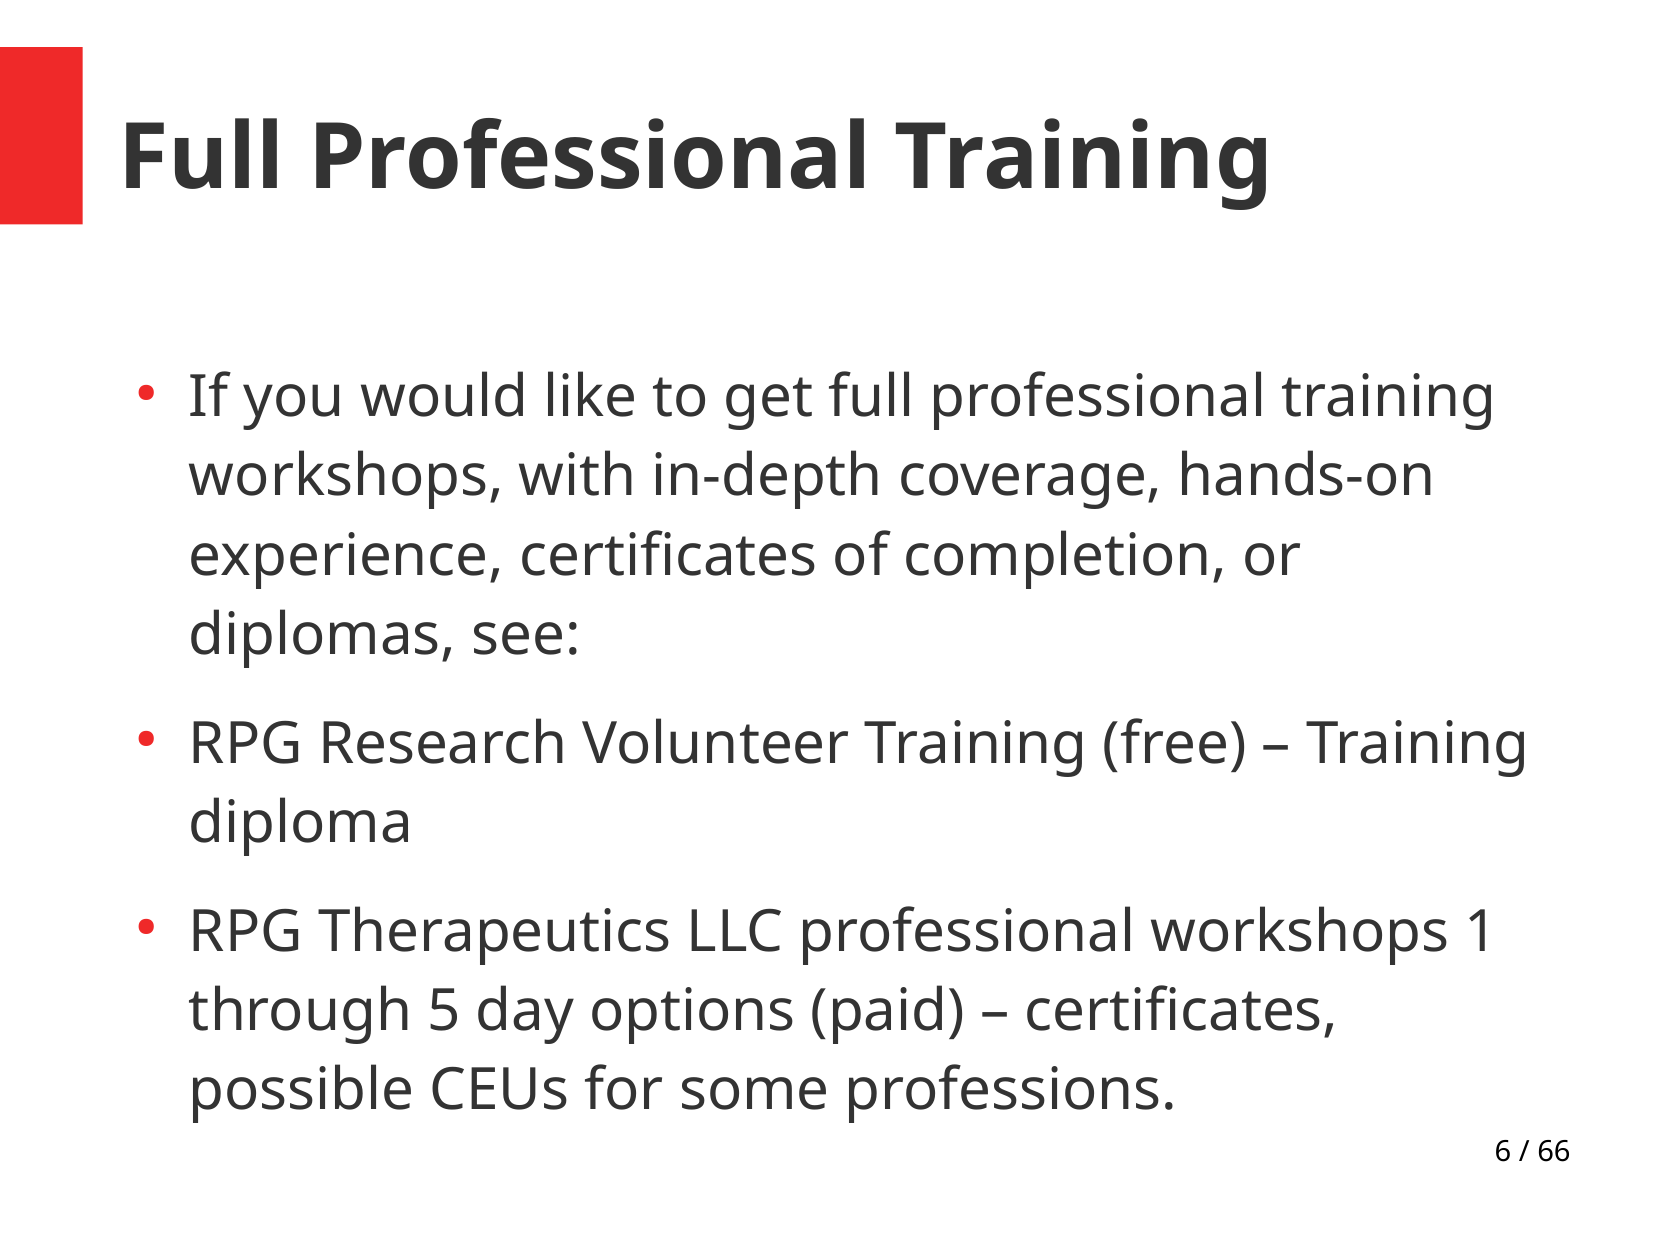

# Full Professional Training
If you would like to get full professional training workshops, with in-depth coverage, hands-on experience, certificates of completion, or diplomas, see:
RPG Research Volunteer Training (free) – Training diploma
RPG Therapeutics LLC professional workshops 1 through 5 day options (paid) – certificates, possible CEUs for some professions.
6